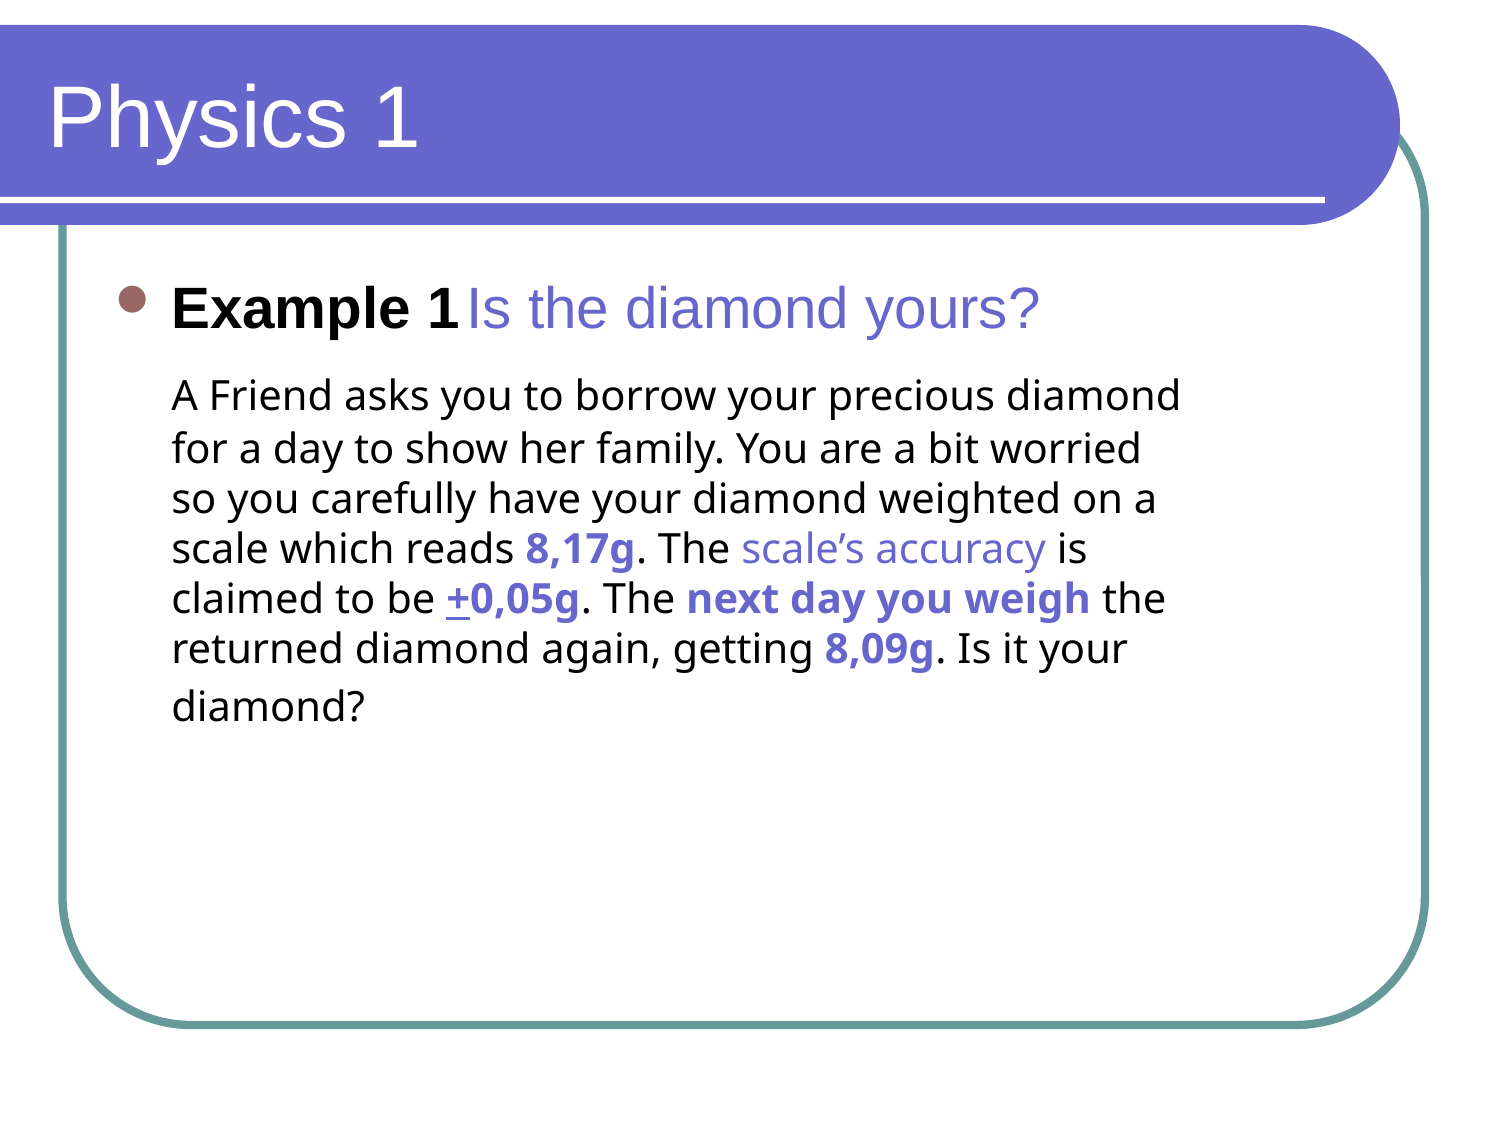

# Physics 1
Example 1	Is the diamond yours?
	A Friend asks you to borrow your precious diamond for a day to show her family. You are a bit worried so you carefully have your diamond weighted on a scale which reads 8,17g. The scale’s accuracy is claimed to be +0,05g. The next day you weigh the returned diamond again, getting 8,09g. Is it your diamond?